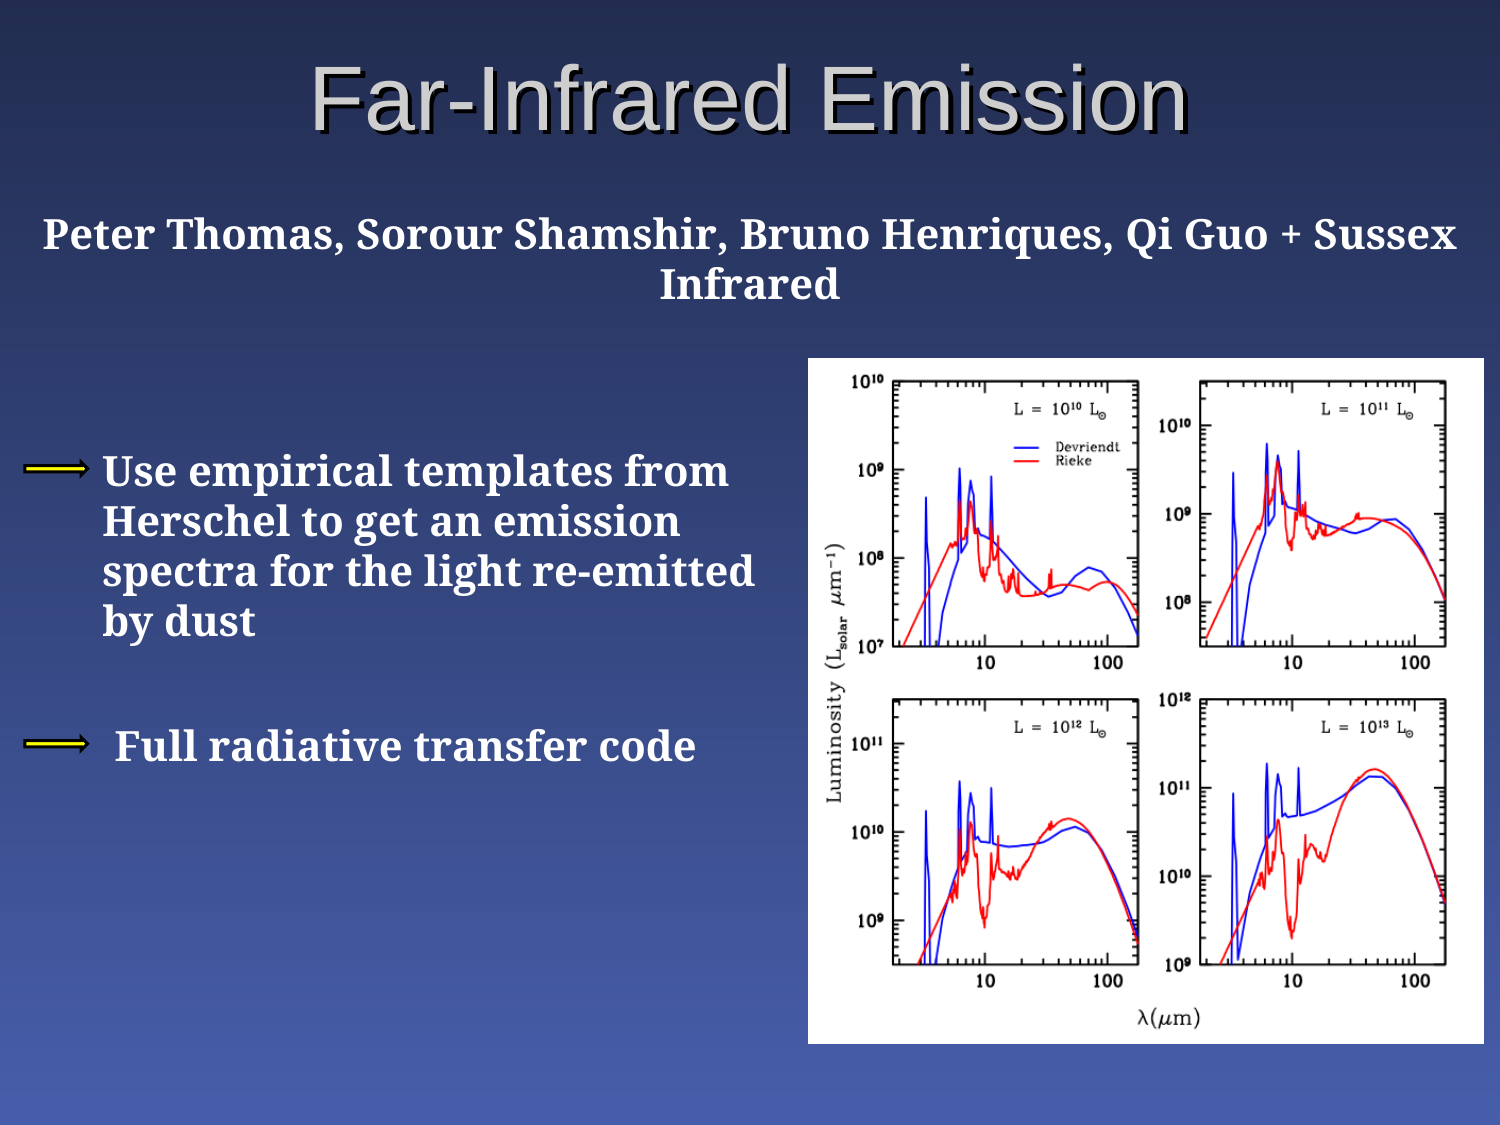

# Far-Infrared Emission
Peter Thomas, Sorour Shamshir, Bruno Henriques, Qi Guo + Sussex Infrared
Use empirical templates from Herschel to get an emission spectra for the light re-emitted by dust
Full radiative transfer code